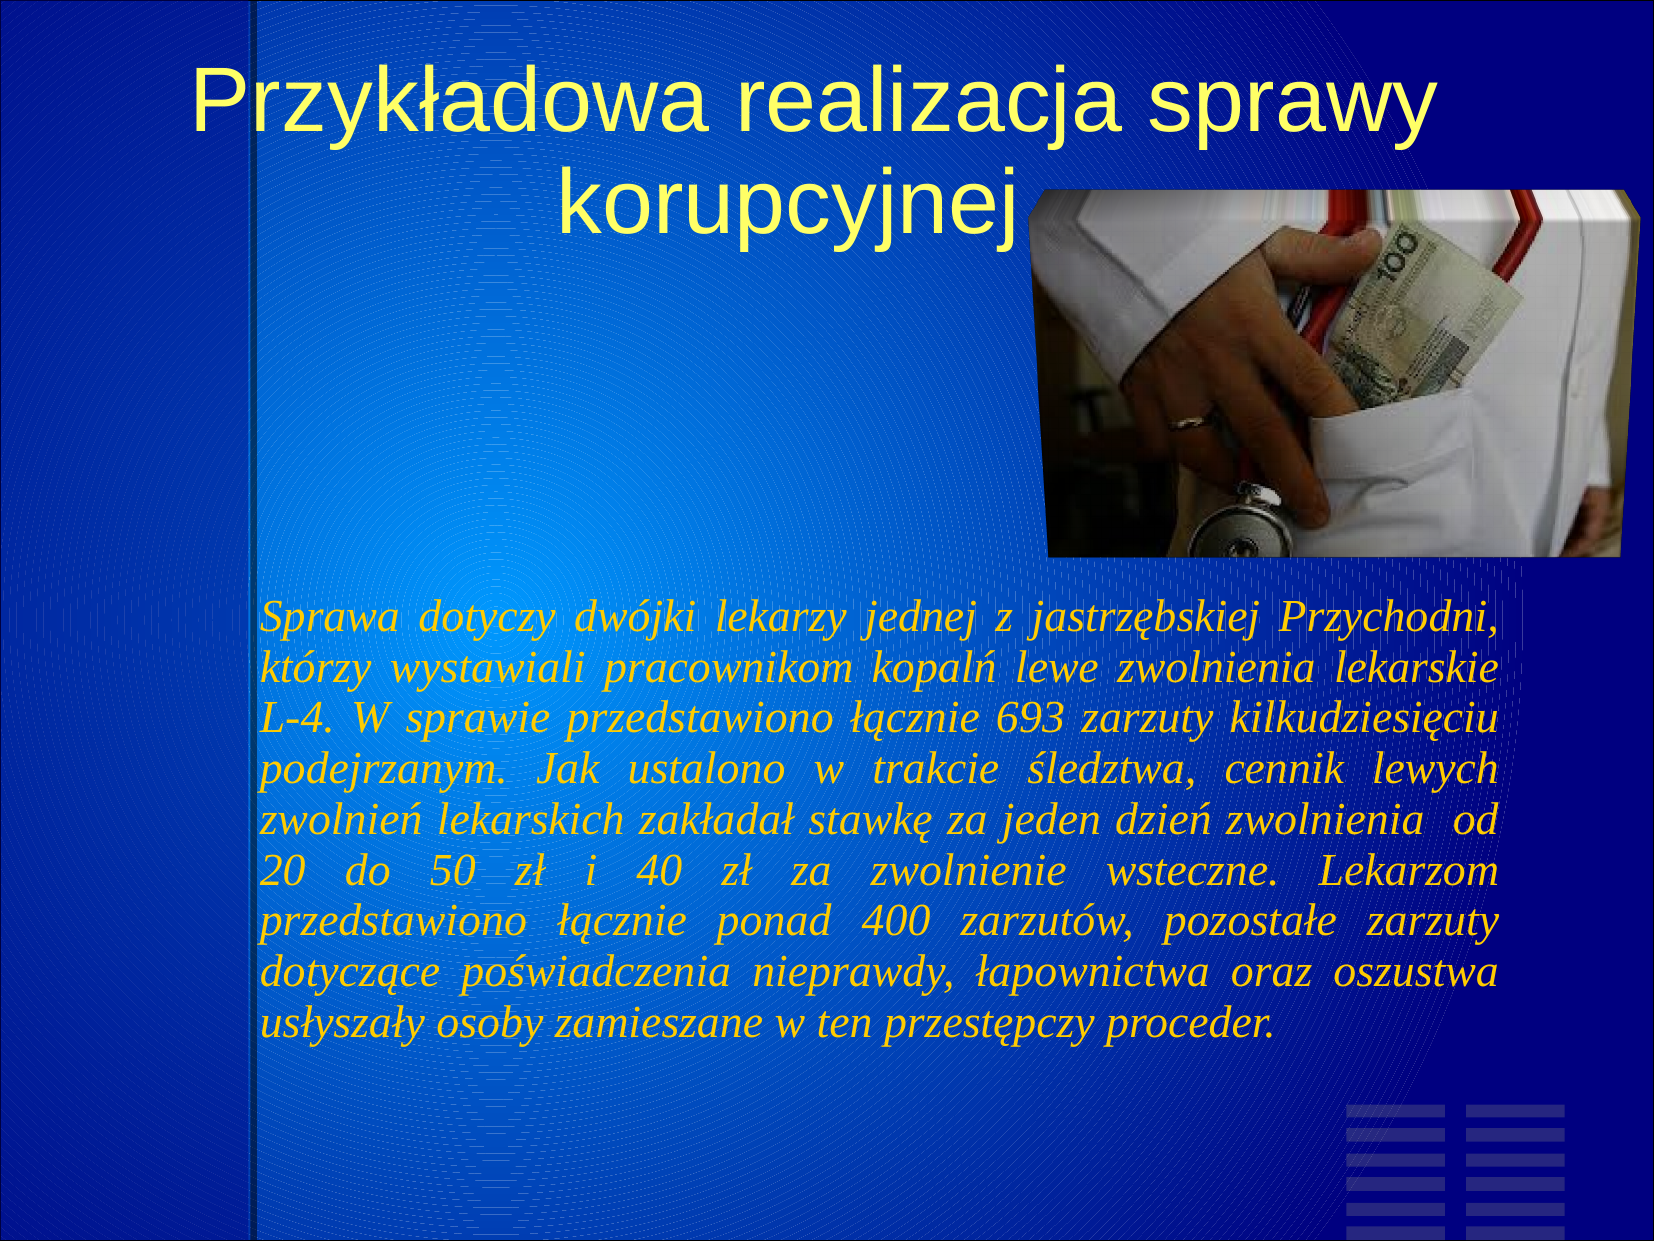

# Przykładowa realizacja sprawy korupcyjnej
Sprawa dotyczy dwójki lekarzy jednej z jastrzębskiej Przychodni, którzy wystawiali pracownikom kopalń lewe zwolnienia lekarskie L-4. W sprawie przedstawiono łącznie 693 zarzuty kilkudziesięciu podejrzanym. Jak ustalono w trakcie śledztwa, cennik lewych zwolnień lekarskich zakładał stawkę za jeden dzień zwolnienia od 20 do 50 zł i 40 zł za zwolnienie wsteczne. Lekarzom przedstawiono łącznie ponad 400 zarzutów, pozostałe zarzuty dotyczące poświadczenia nieprawdy, łapownictwa oraz oszustwa usłyszały osoby zamieszane w ten przestępczy proceder.